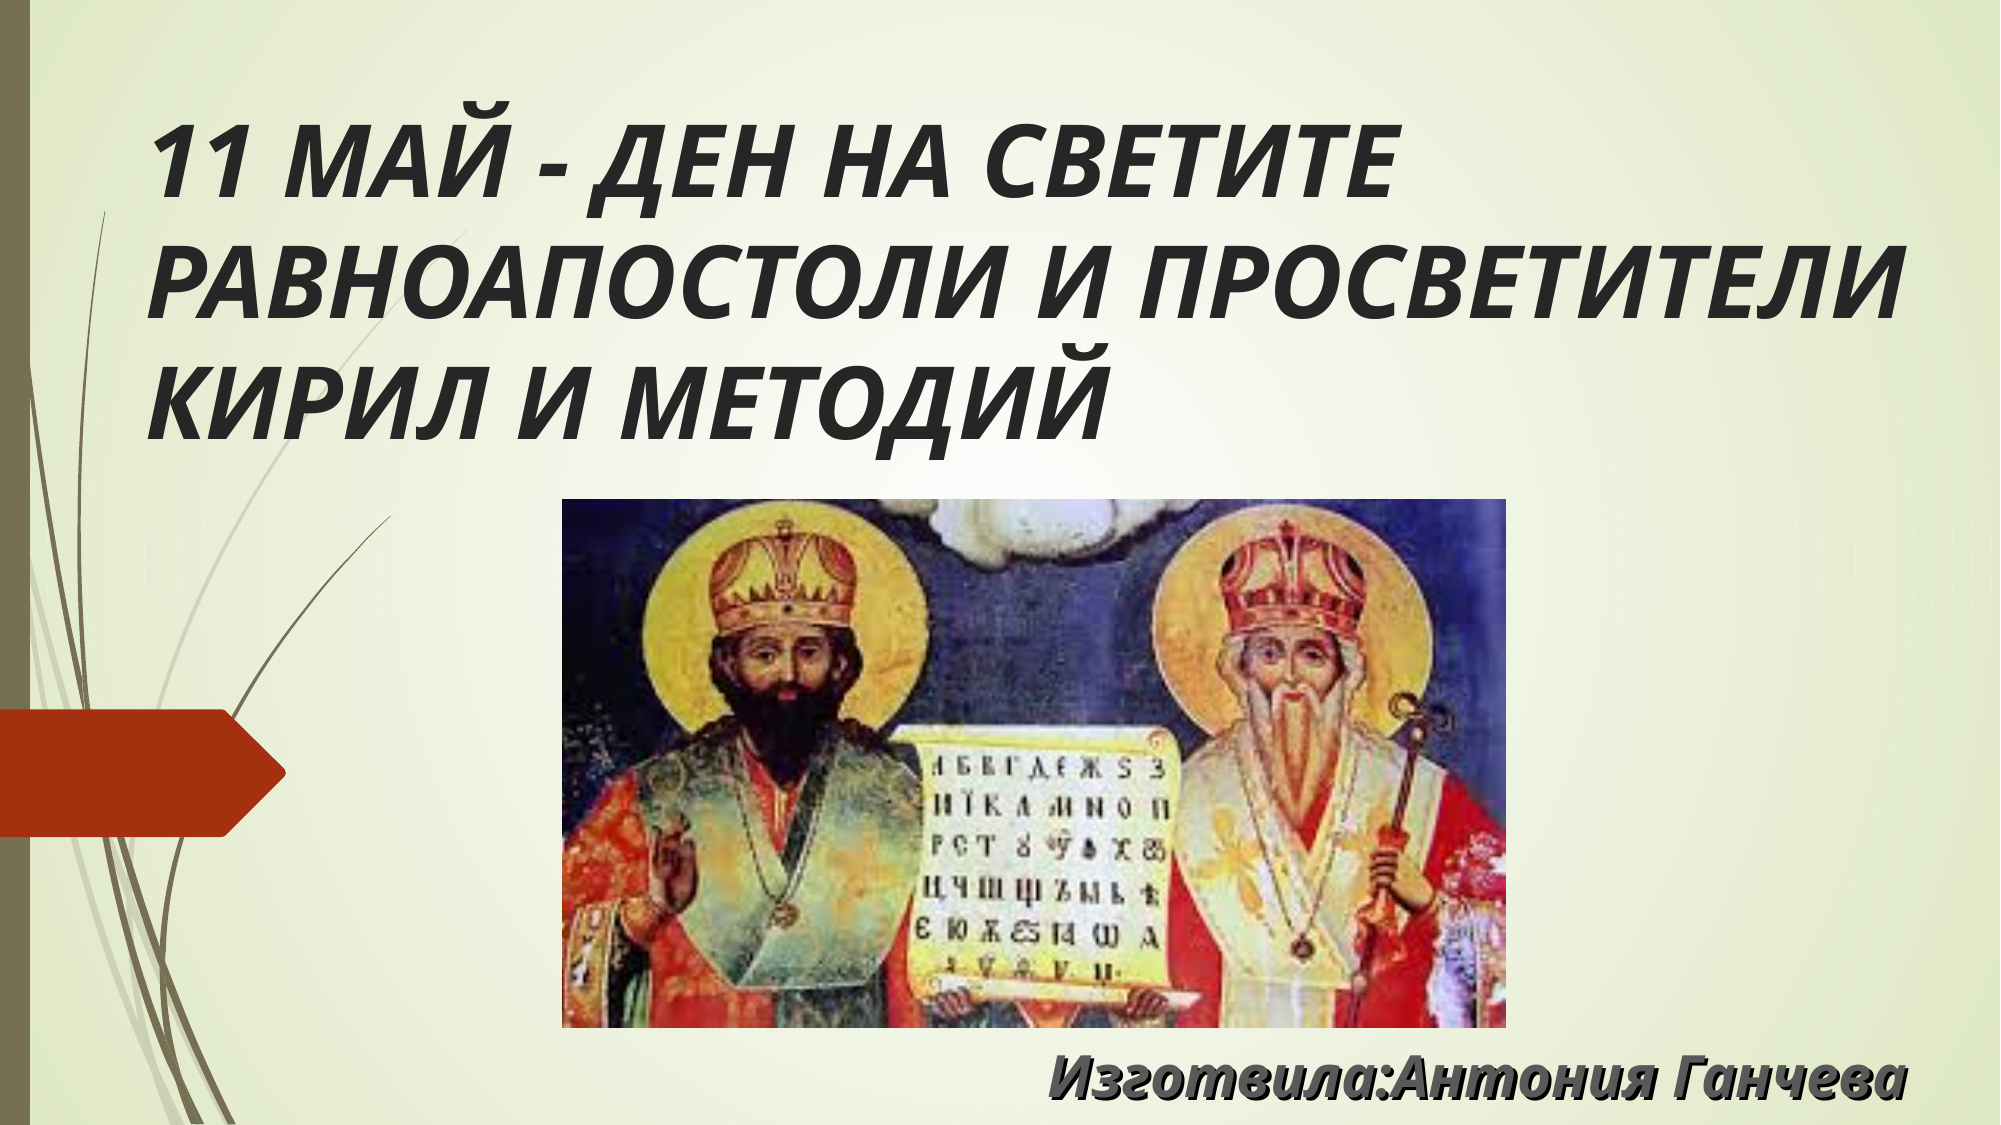

# 11 МАЙ - ДЕН НА СВЕТИТЕ РАВНОАПОСТОЛИ И ПРОСВЕТИТЕЛИ КИРИЛ И МЕТОДИЙ
Изготвила:Антония Ганчева